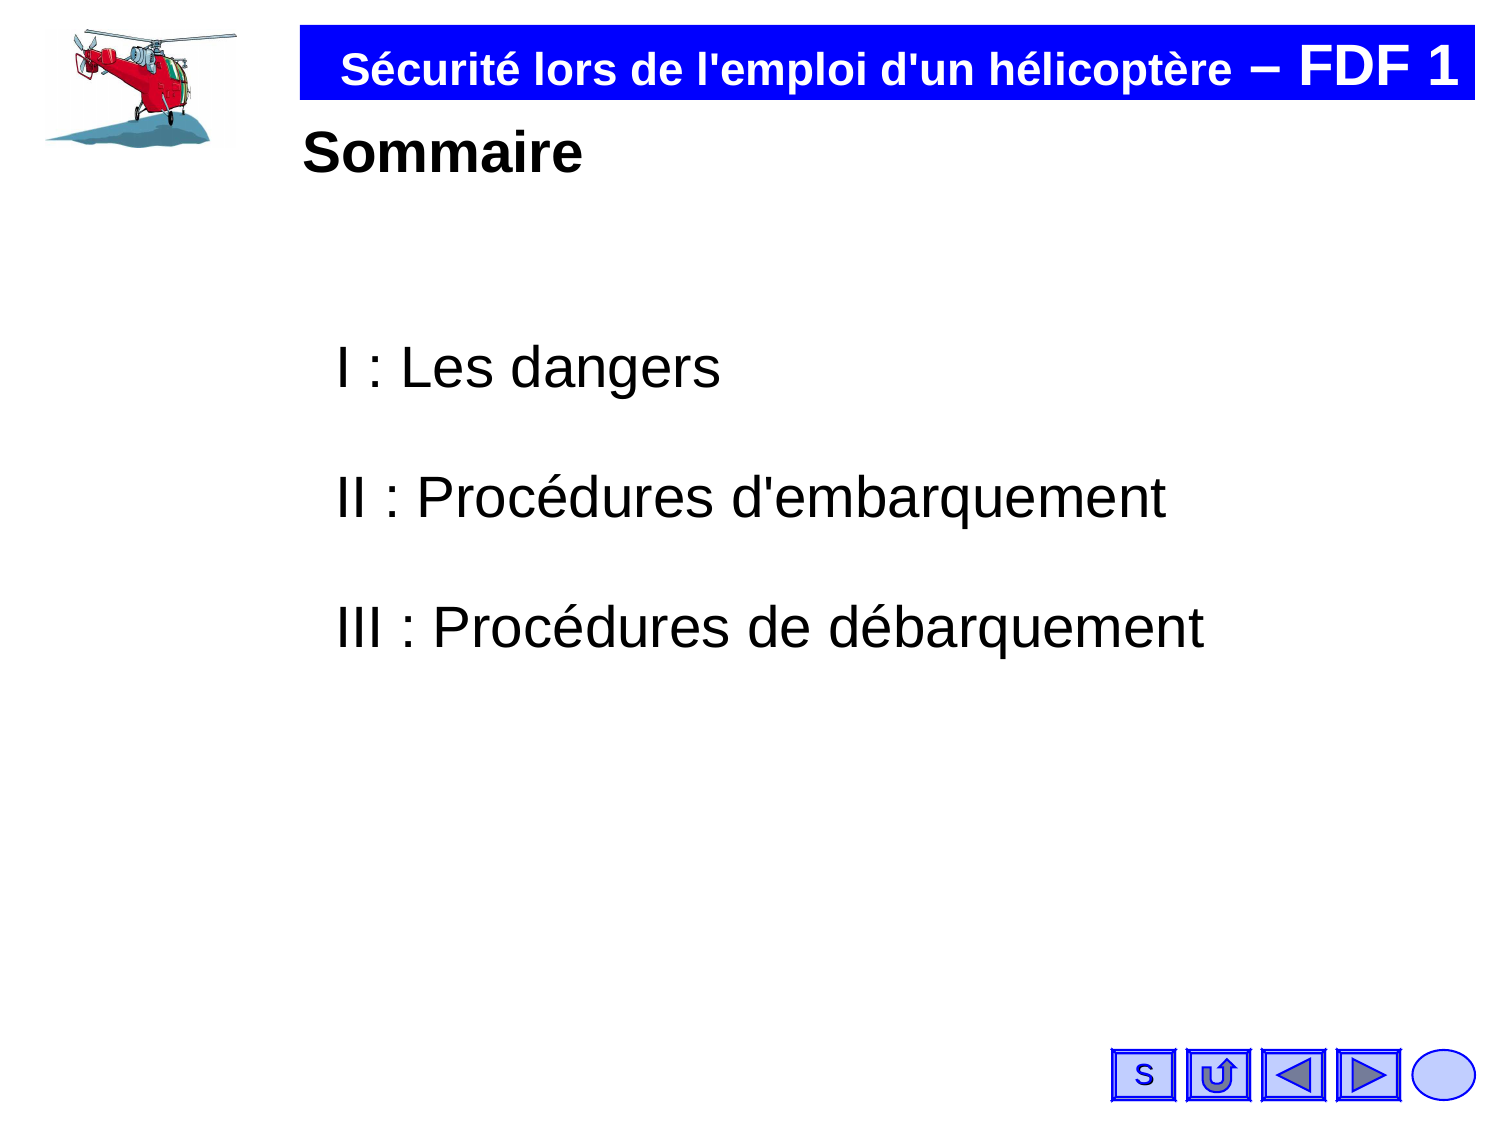

Sécurité lors de l'emploi d'un hélicoptère – FDF 1
Sommaire
I : Les dangers
II : Procédures d'embarquement
III : Procédures de débarquement
S